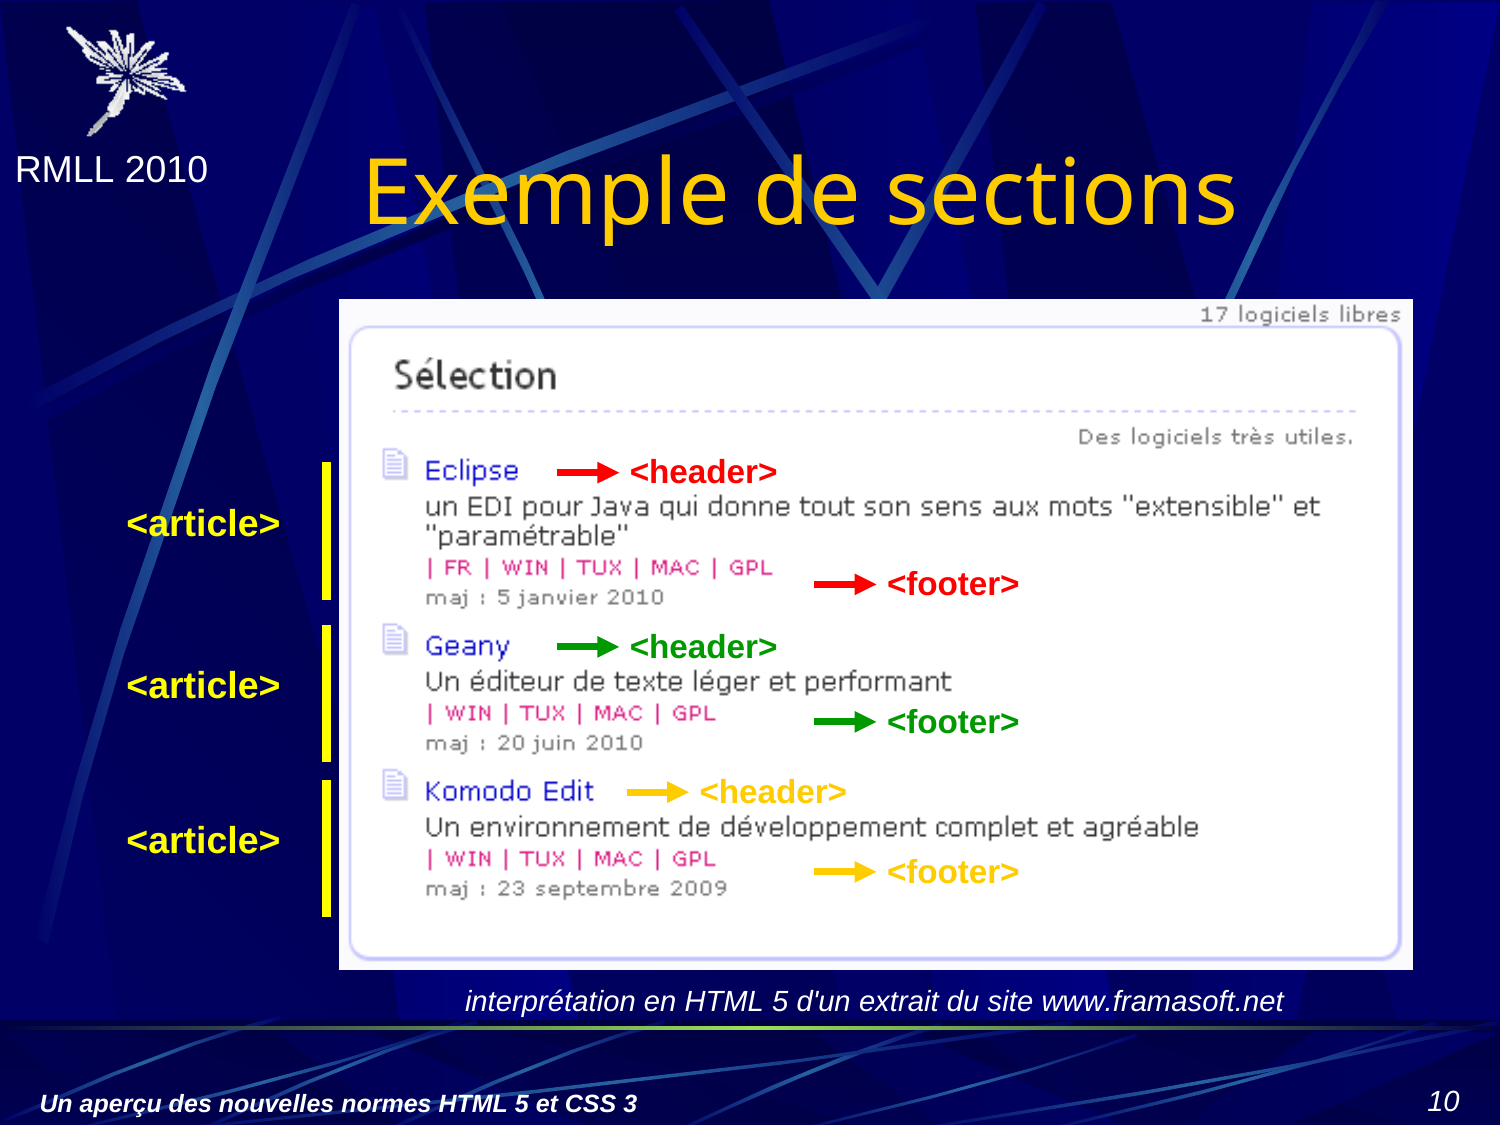

# Exemple de sections
<header>
<article>
<article>
<header>
<header>
<article>
interprétation en HTML 5 d'un extrait du site www.framasoft.net